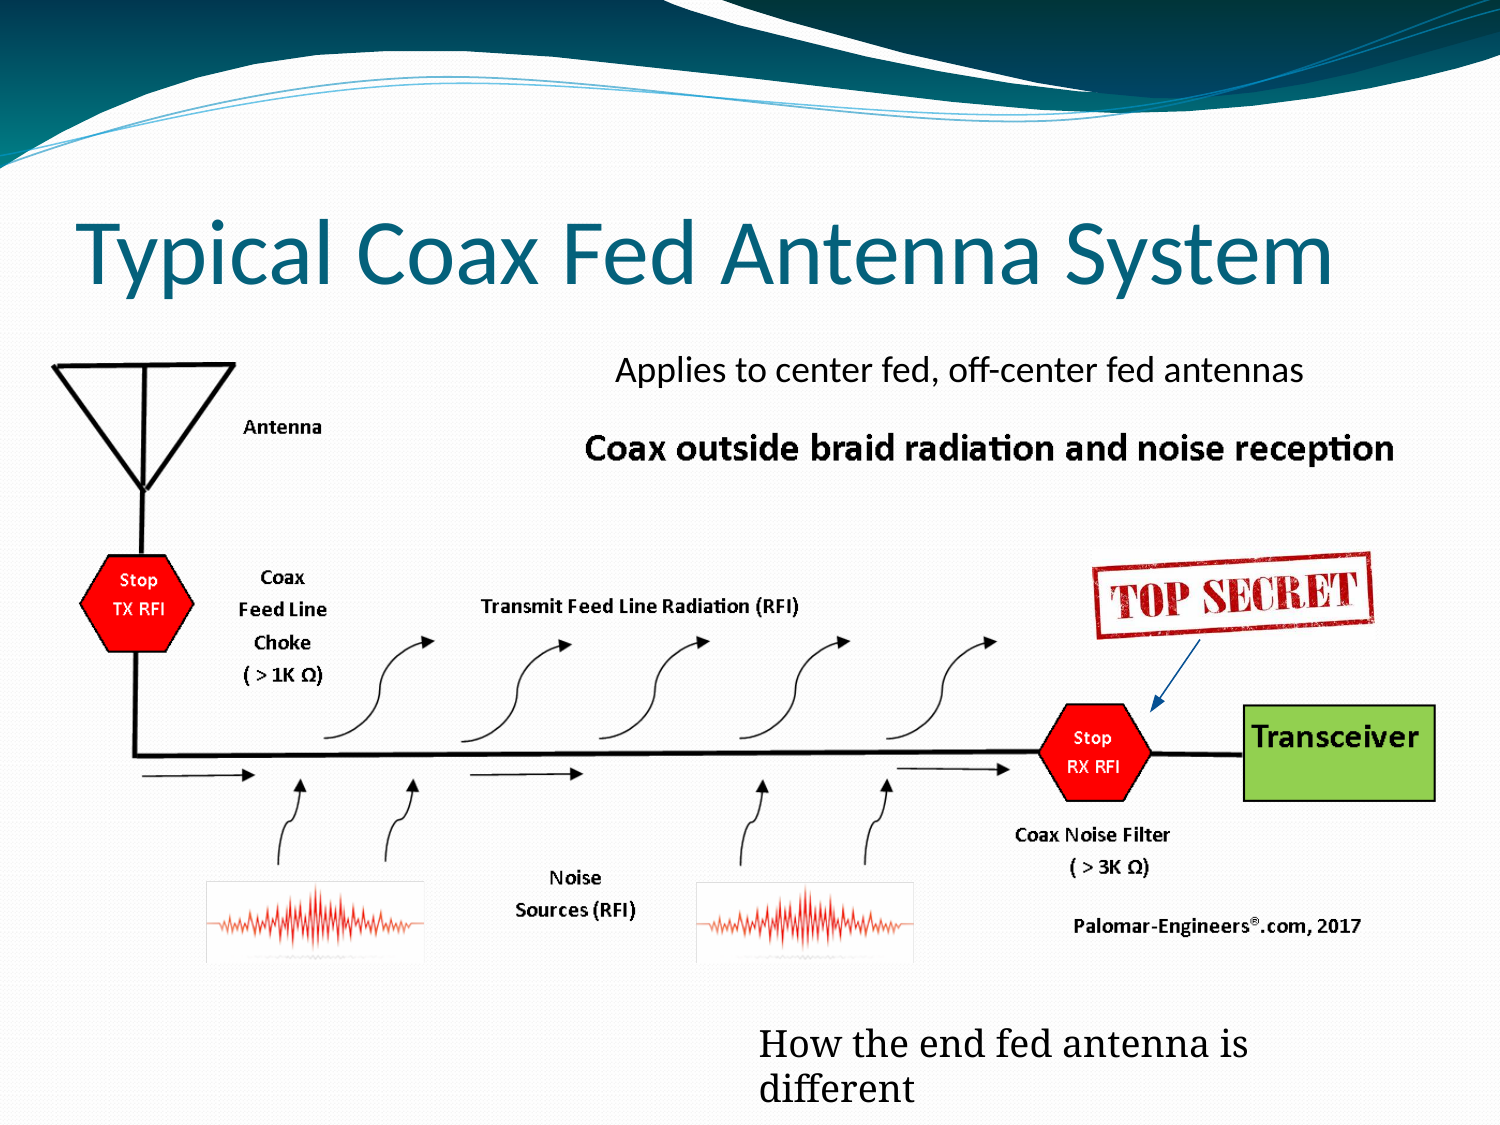

# Typical Coax Fed Antenna System
Applies to center fed, off-center fed antennas
How the end fed antenna is different